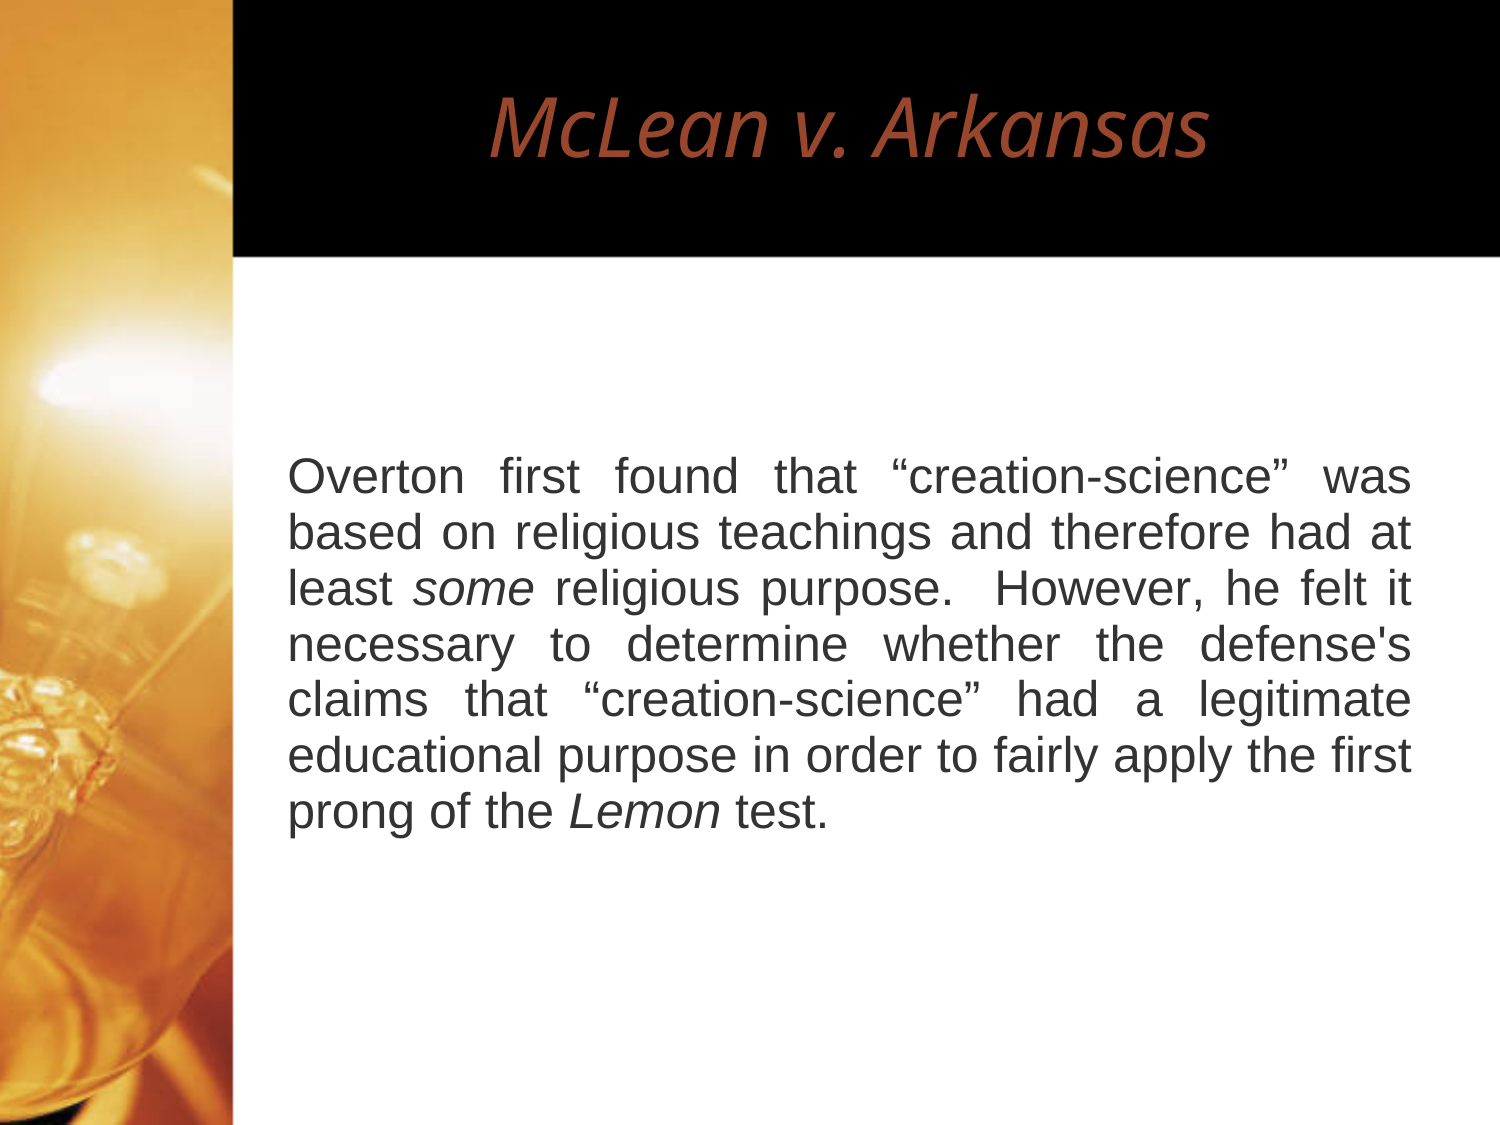

# McLean v. Arkansas
Overton first found that “creation-science” was based on religious teachings and therefore had at least some religious purpose. However, he felt it necessary to determine whether the defense's claims that “creation-science” had a legitimate educational purpose in order to fairly apply the first prong of the Lemon test.